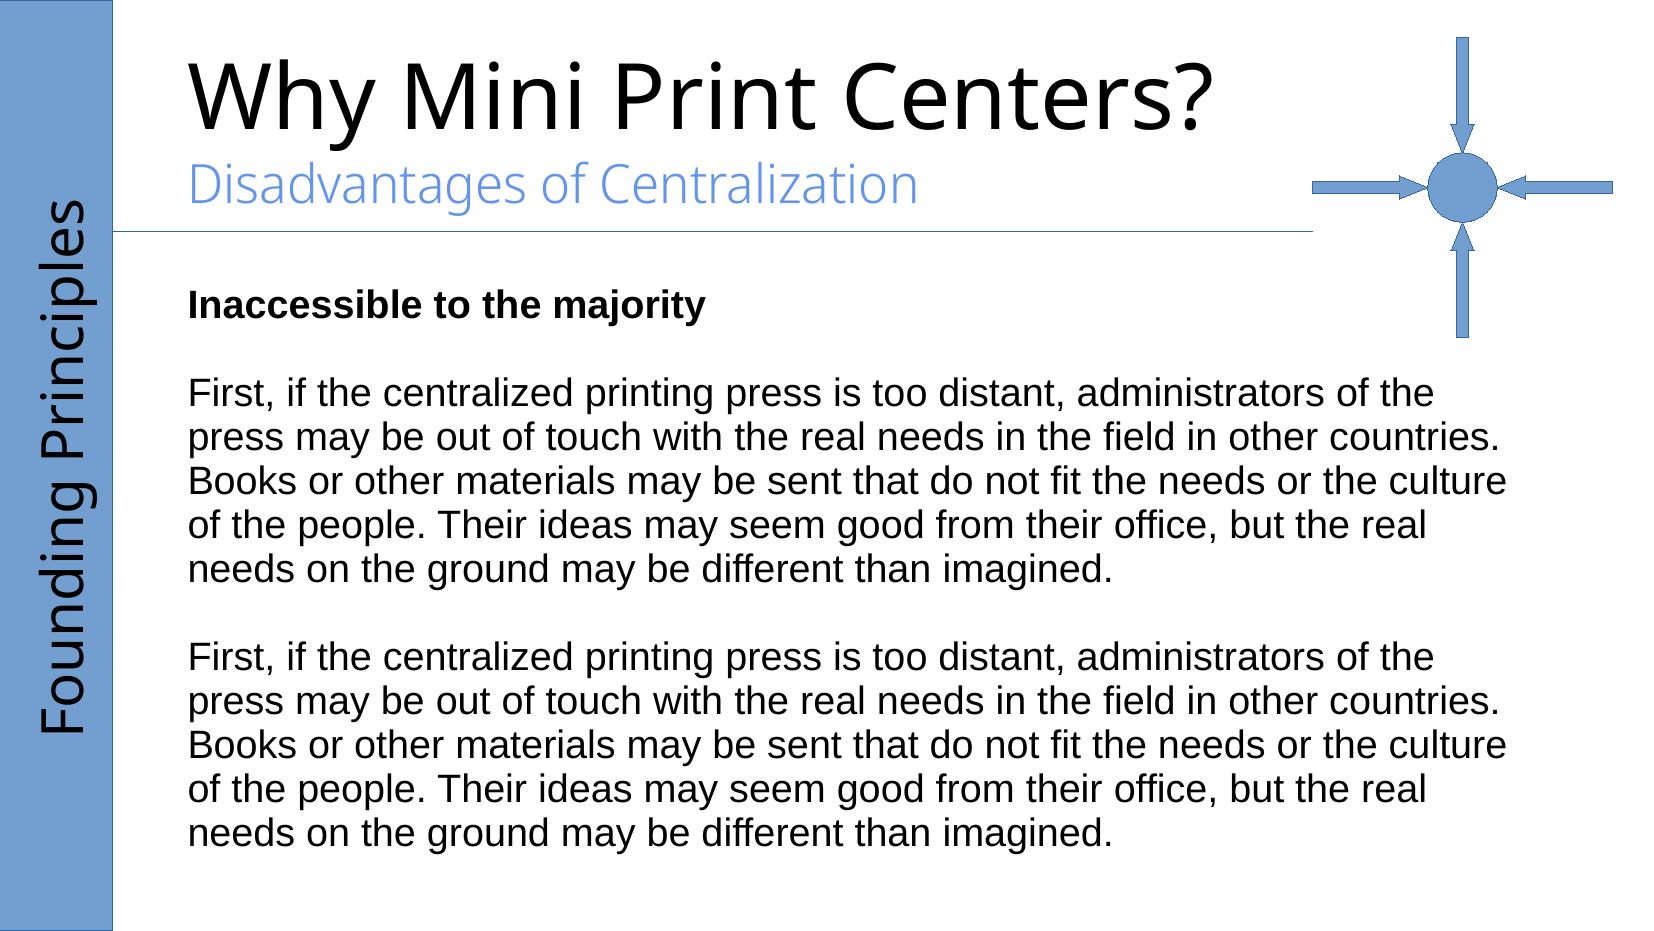

# Why Mini Print Centers?
Disadvantages of Centralization
Inaccessible to the majority
First, if the centralized printing press is too distant, administrators of the press may be out of touch with the real needs in the field in other countries. Books or other materials may be sent that do not fit the needs or the culture of the people. Their ideas may seem good from their office, but the real needs on the ground may be different than imagined.
First, if the centralized printing press is too distant, administrators of the press may be out of touch with the real needs in the field in other countries. Books or other materials may be sent that do not fit the needs or the culture of the people. Their ideas may seem good from their office, but the real needs on the ground may be different than imagined.
Founding Principles